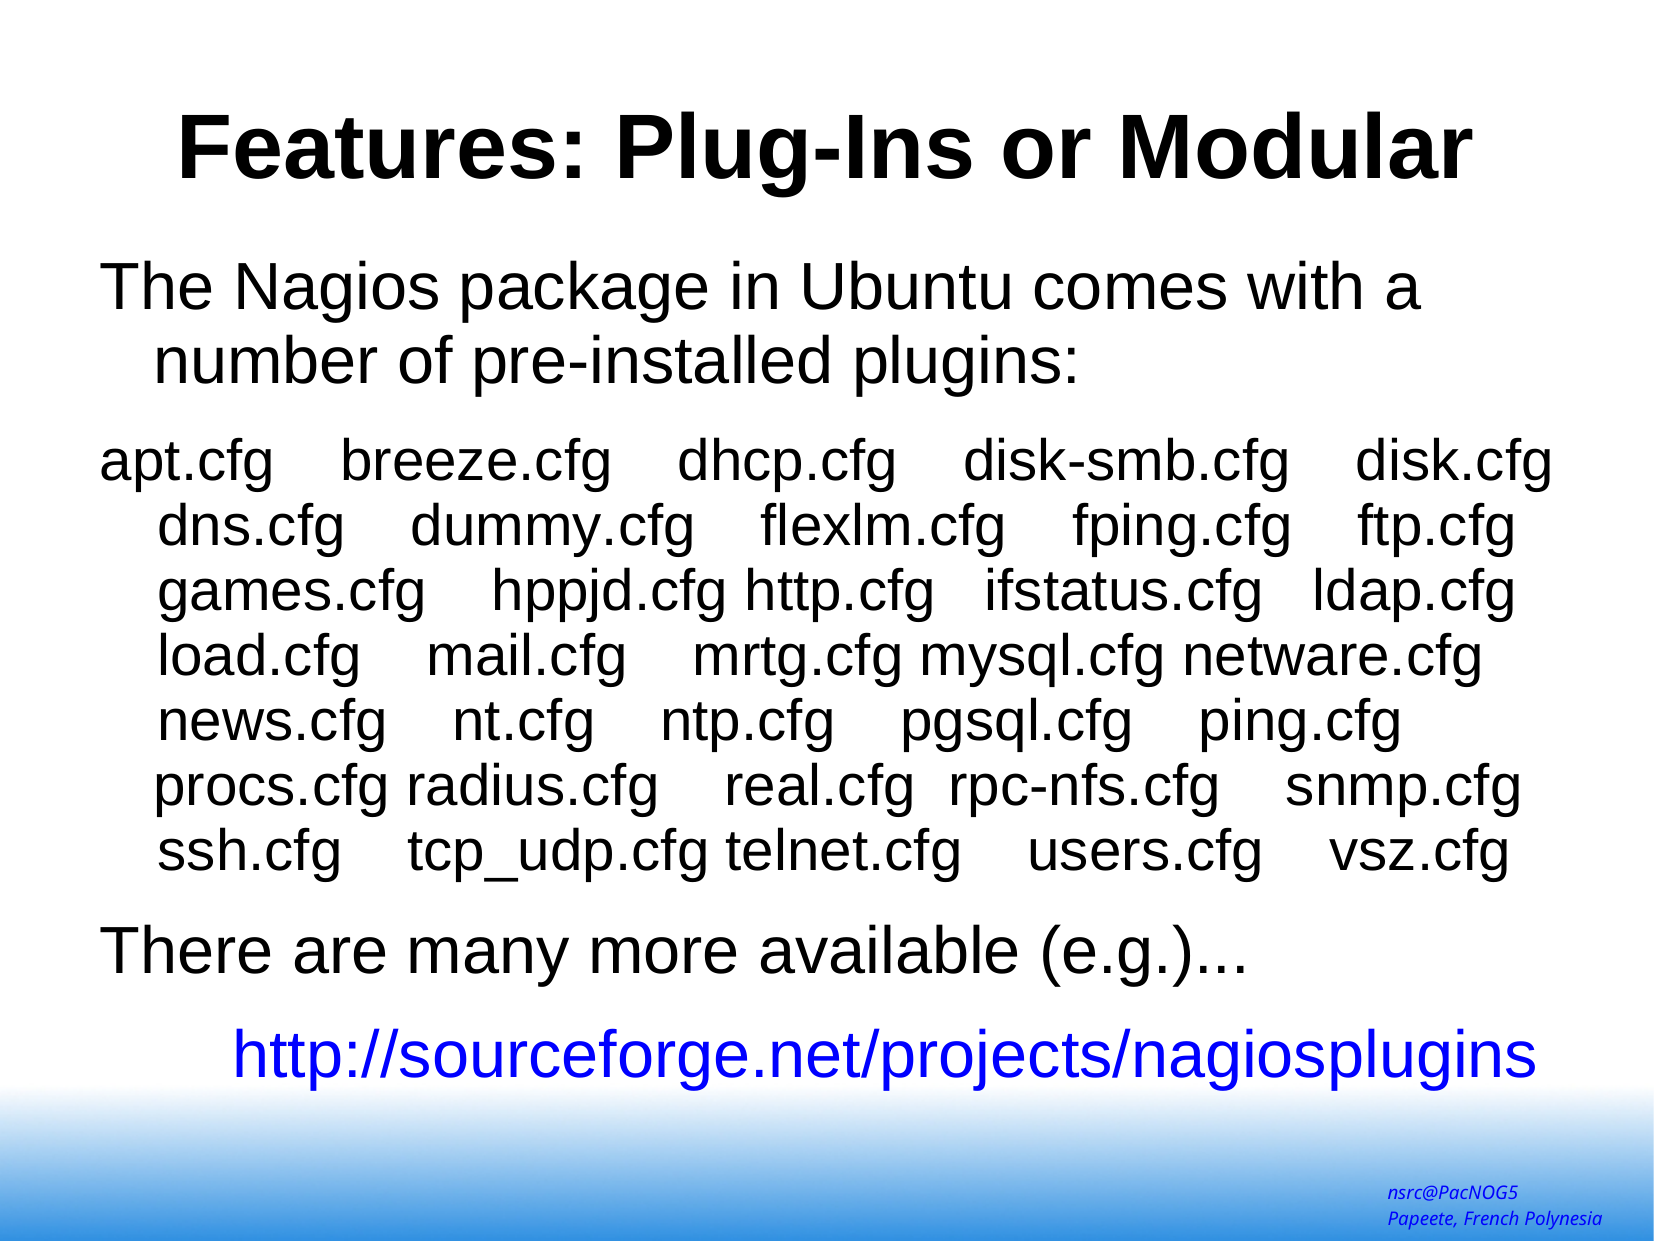

# Features: Plug-Ins or Modular
The Nagios package in Ubuntu comes with a number of pre-installed plugins:
apt.cfg breeze.cfg dhcp.cfg disk-smb.cfg disk.cfg 	dns.cfg dummy.cfg flexlm.cfg fping.cfg ftp.cfg 	games.cfg hppjd.cfg http.cfg ifstatus.cfg ldap.cfg 	load.cfg mail.cfg mrtg.cfg mysql.cfg netware.cfg 	news.cfg nt.cfg ntp.cfg pgsql.cfg ping.cfg 	procs.cfg radius.cfg real.cfg rpc-nfs.cfg snmp.cfg 	ssh.cfg tcp_udp.cfg telnet.cfg users.cfg vsz.cfg
There are many more available (e.g.)...
 		http://sourceforge.net/projects/nagiosplugins